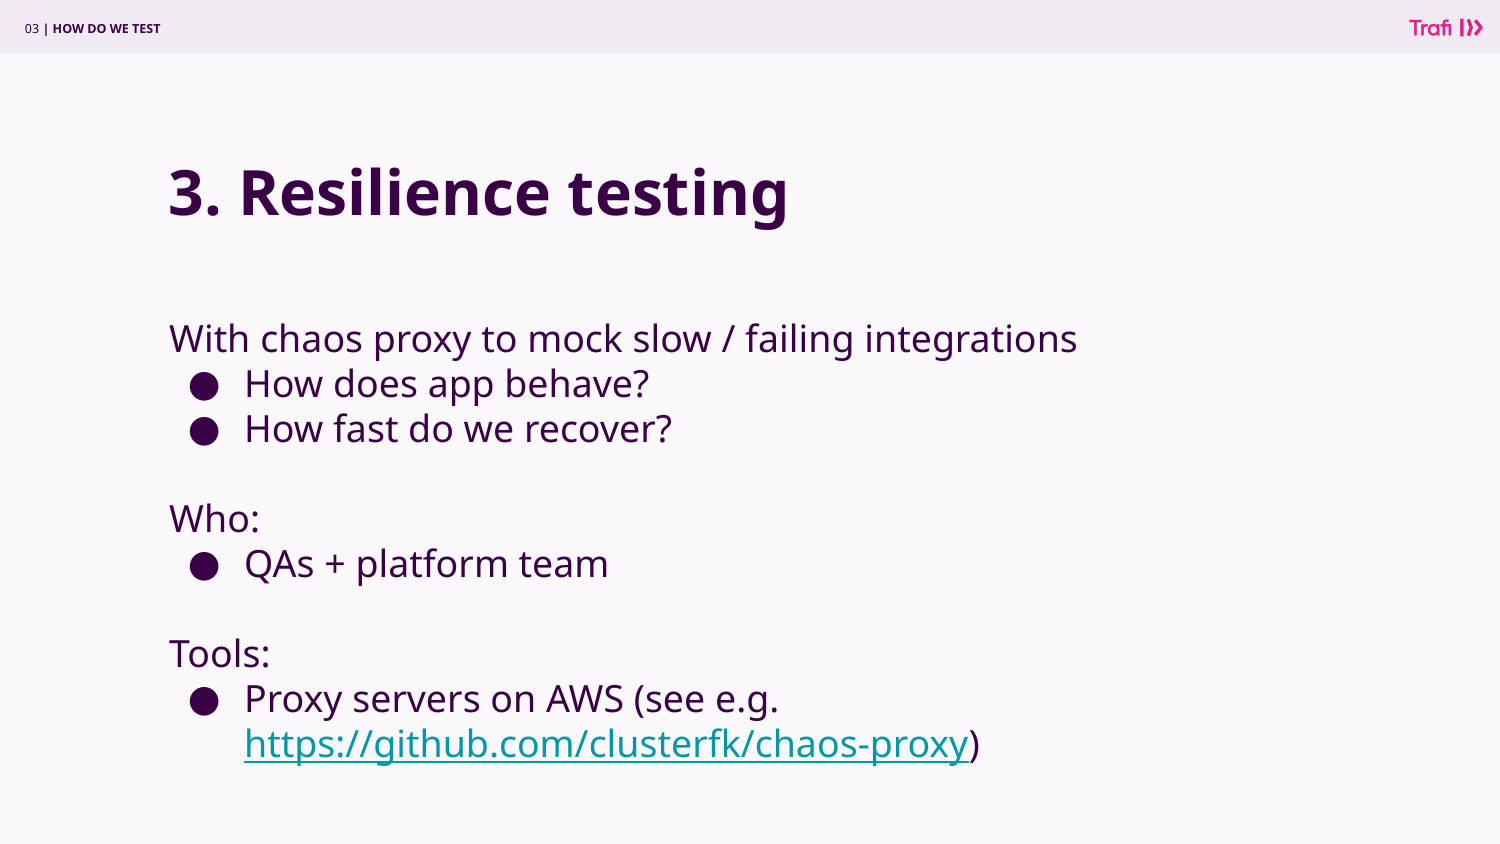

03 | HOW DO WE TEST
3. Resilience testing
With chaos proxy to mock slow / failing integrations
How does app behave?
How fast do we recover?
Who:
QAs + platform team
Tools:
Proxy servers on AWS (see e.g. https://github.com/clusterfk/chaos-proxy)